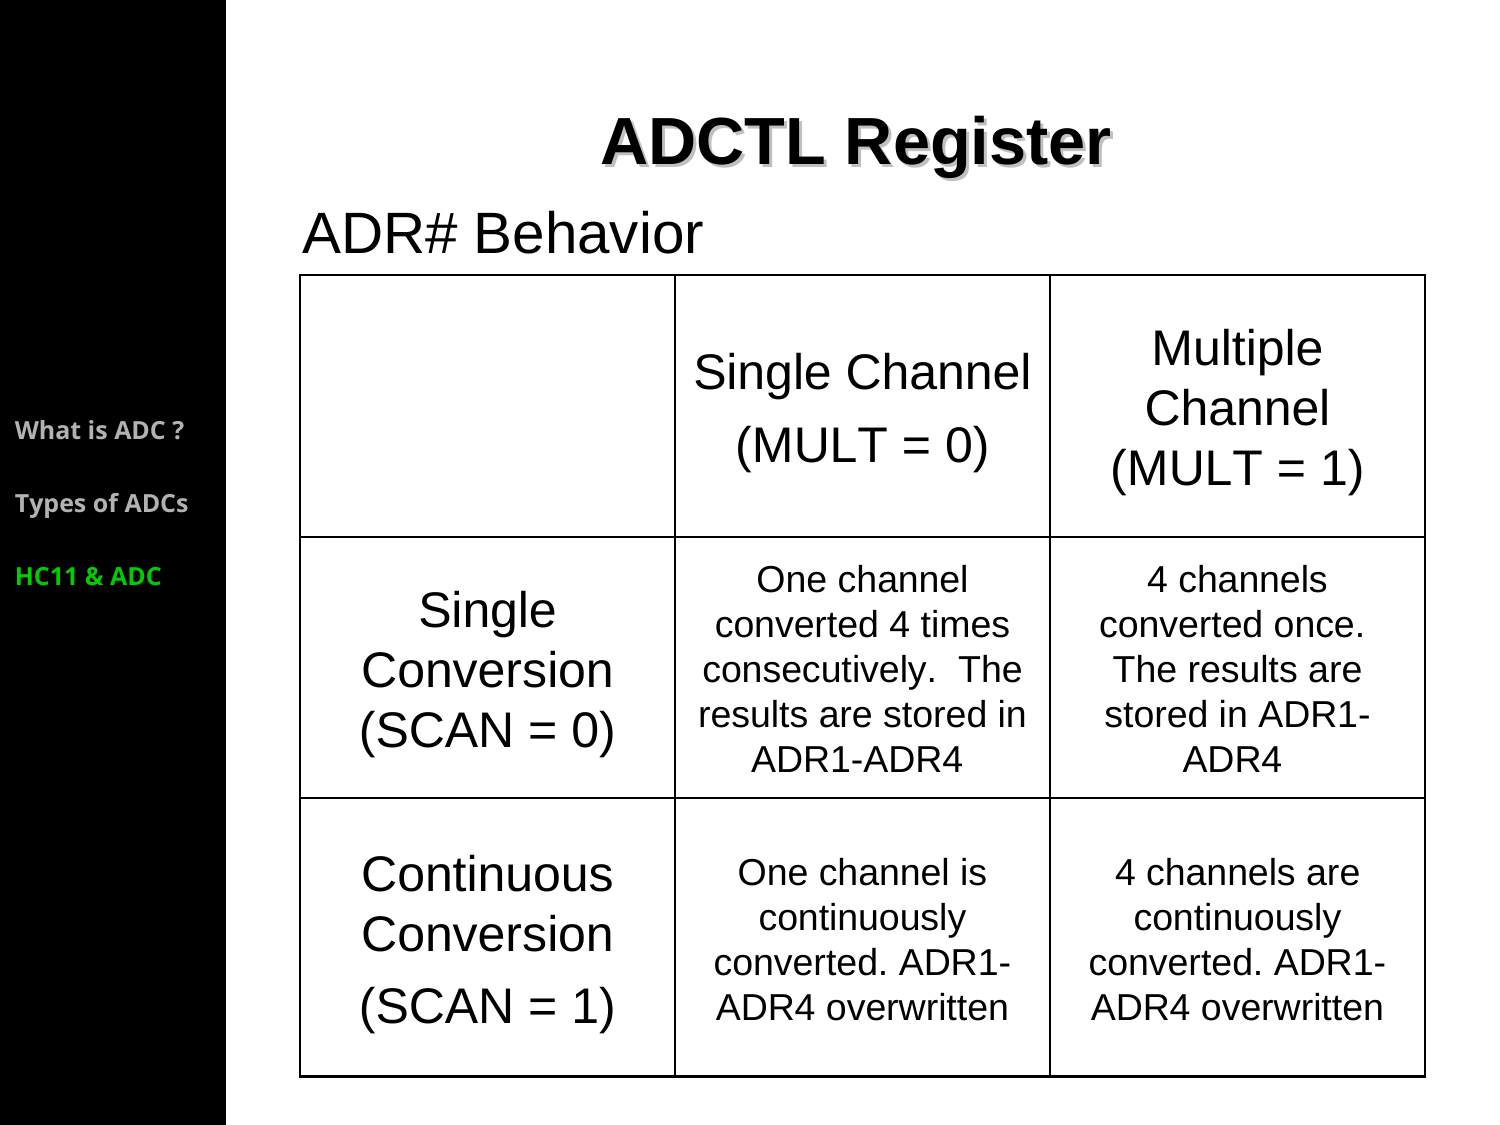

What is ADC ?
Types of ADCs
HC11 & ADC
ADCTL Register
ADR# Behavior
Single Channel
(MULT = 0)
Multiple Channel (MULT = 1)
Single Conversion (SCAN = 0)
One channel converted 4 times consecutively. The results are stored in ADR1-ADR4
4 channels converted once. The results are stored in ADR1-ADR4
Continuous Conversion
(SCAN = 1)
One channel is continuously converted. ADR1-ADR4 overwritten
4 channels are continuously converted. ADR1-ADR4 overwritten